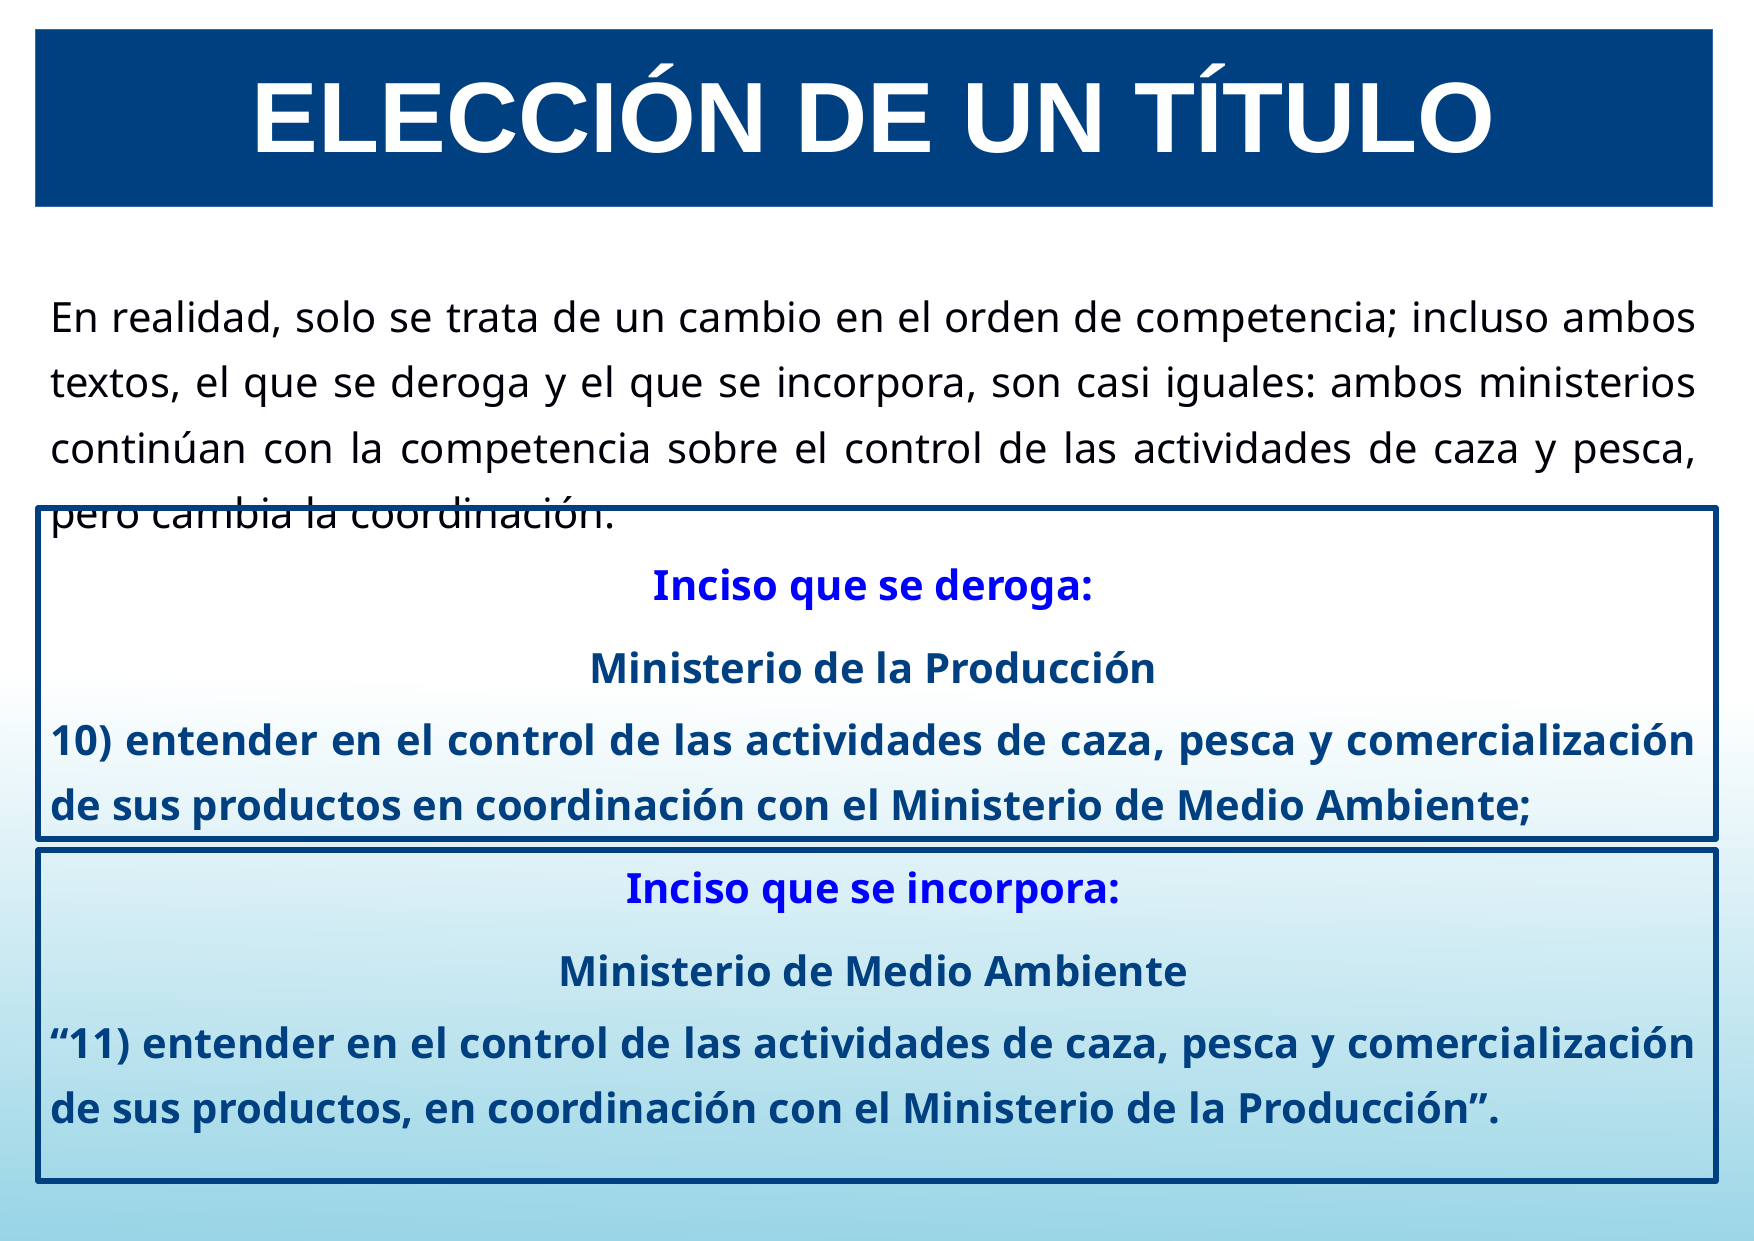

ELECCIÓN DE UN TÍTULO
En realidad, solo se trata de un cambio en el orden de competencia; incluso ambos textos, el que se deroga y el que se incorpora, son casi iguales: ambos ministerios continúan con la competencia sobre el control de las actividades de caza y pesca, pero cambia la coordinación.
Inciso que se deroga:
Ministerio de la Producción
10) entender en el control de las actividades de caza, pesca y comercialización de sus productos en coordinación con el Ministerio de Medio Ambiente;
Inciso que se incorpora:
Ministerio de Medio Ambiente
“11) entender en el control de las actividades de caza, pesca y comercialización de sus productos, en coordinación con el Ministerio de la Producción”.